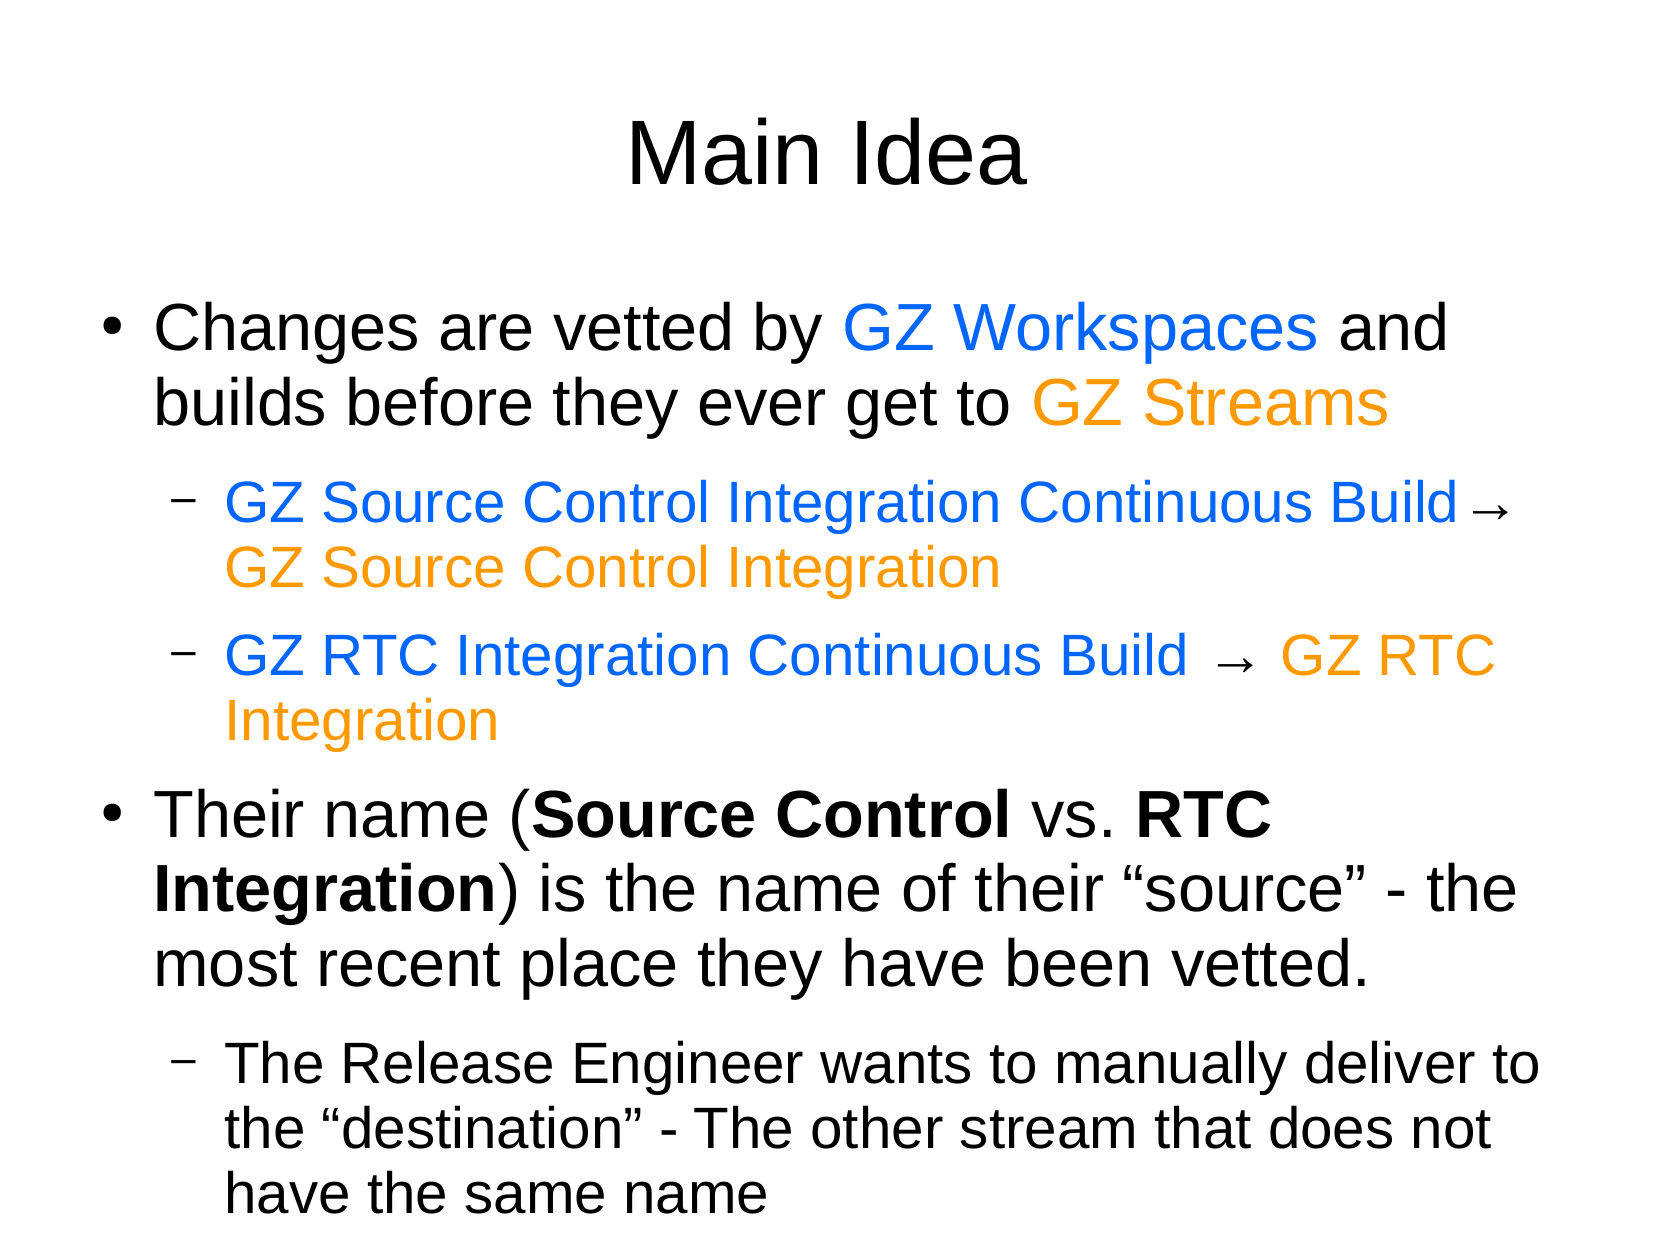

# Main Idea
Changes are vetted by GZ Workspaces and builds before they ever get to GZ Streams
GZ Source Control Integration Continuous Build→ GZ Source Control Integration
GZ RTC Integration Continuous Build → GZ RTC Integration
Their name (Source Control vs. RTC Integration) is the name of their “source” - the most recent place they have been vetted.
The Release Engineer wants to manually deliver to the “destination” - The other stream that does not have the same name